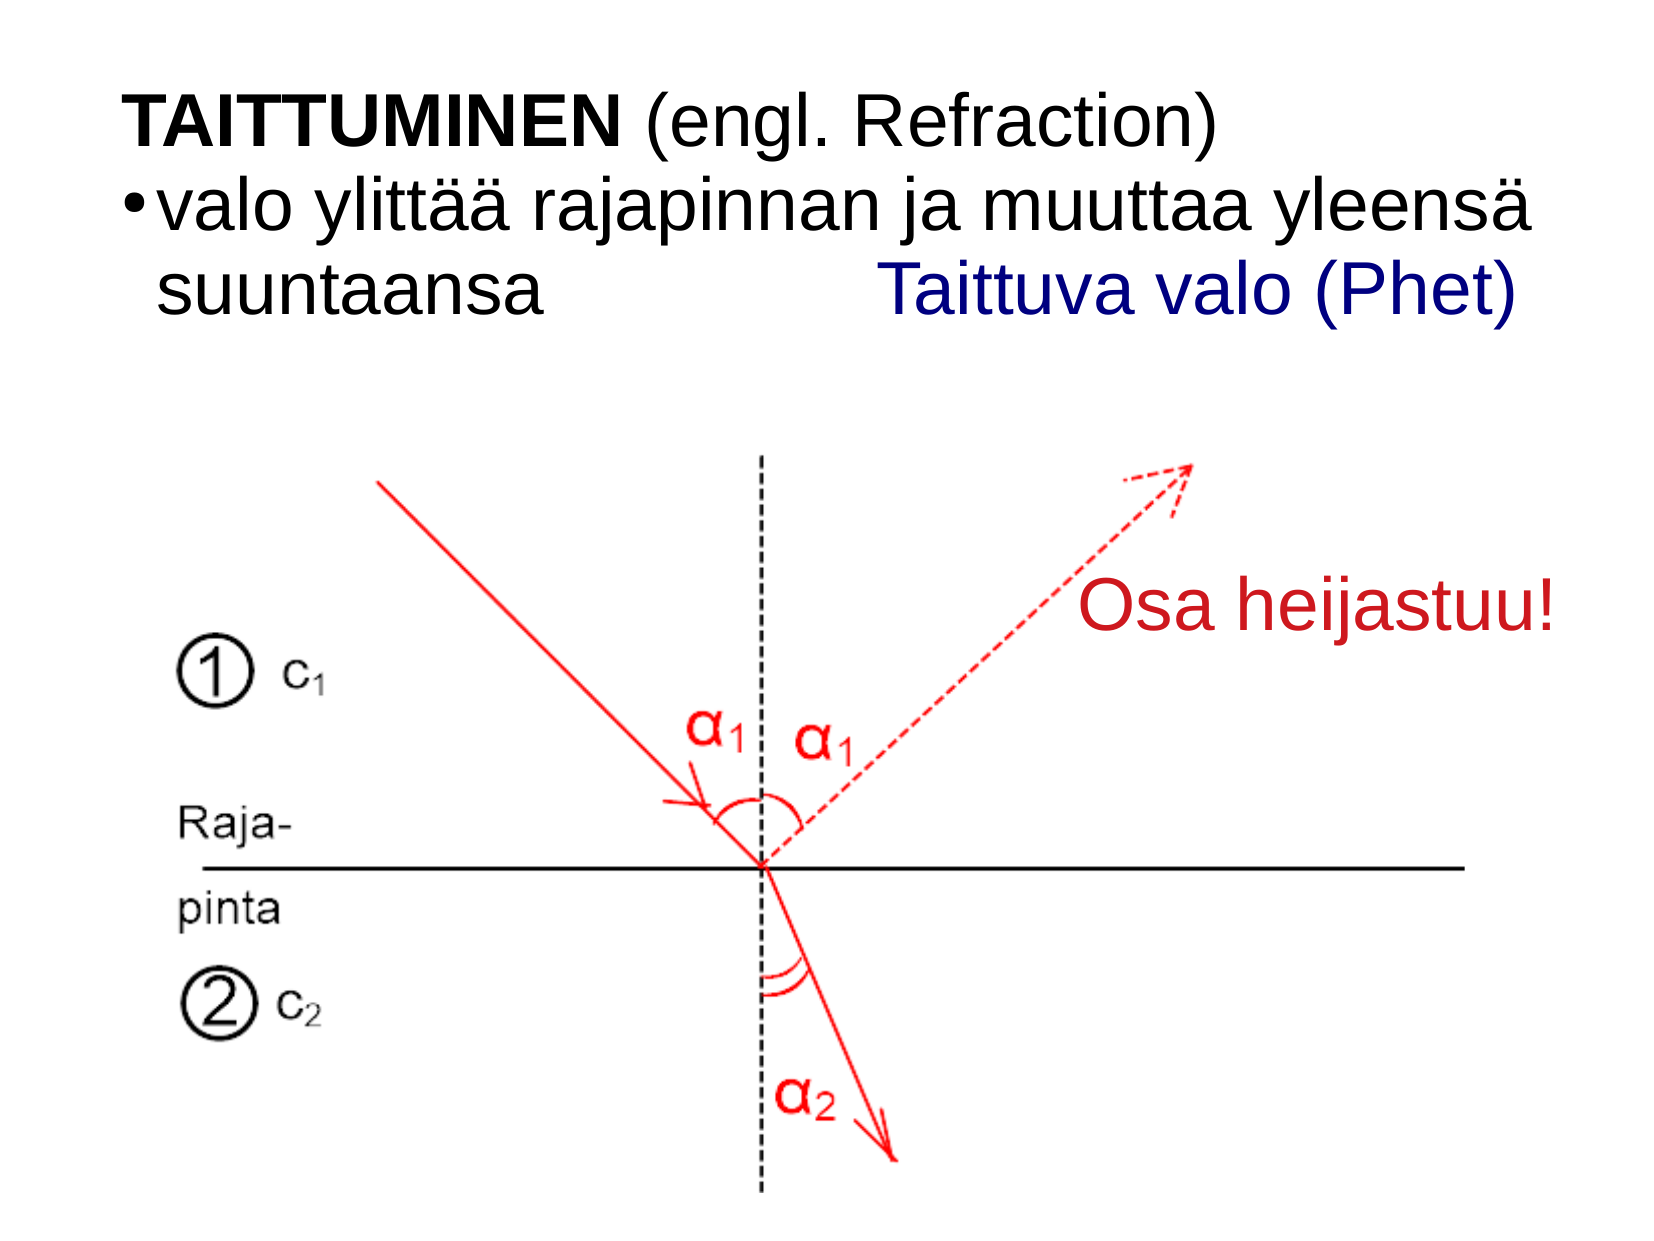

TAITTUMINEN (engl. Refraction)
valo ylittää rajapinnan ja muuttaa yleensä suuntaansa Taittuva valo (Phet)
Osa heijastuu!